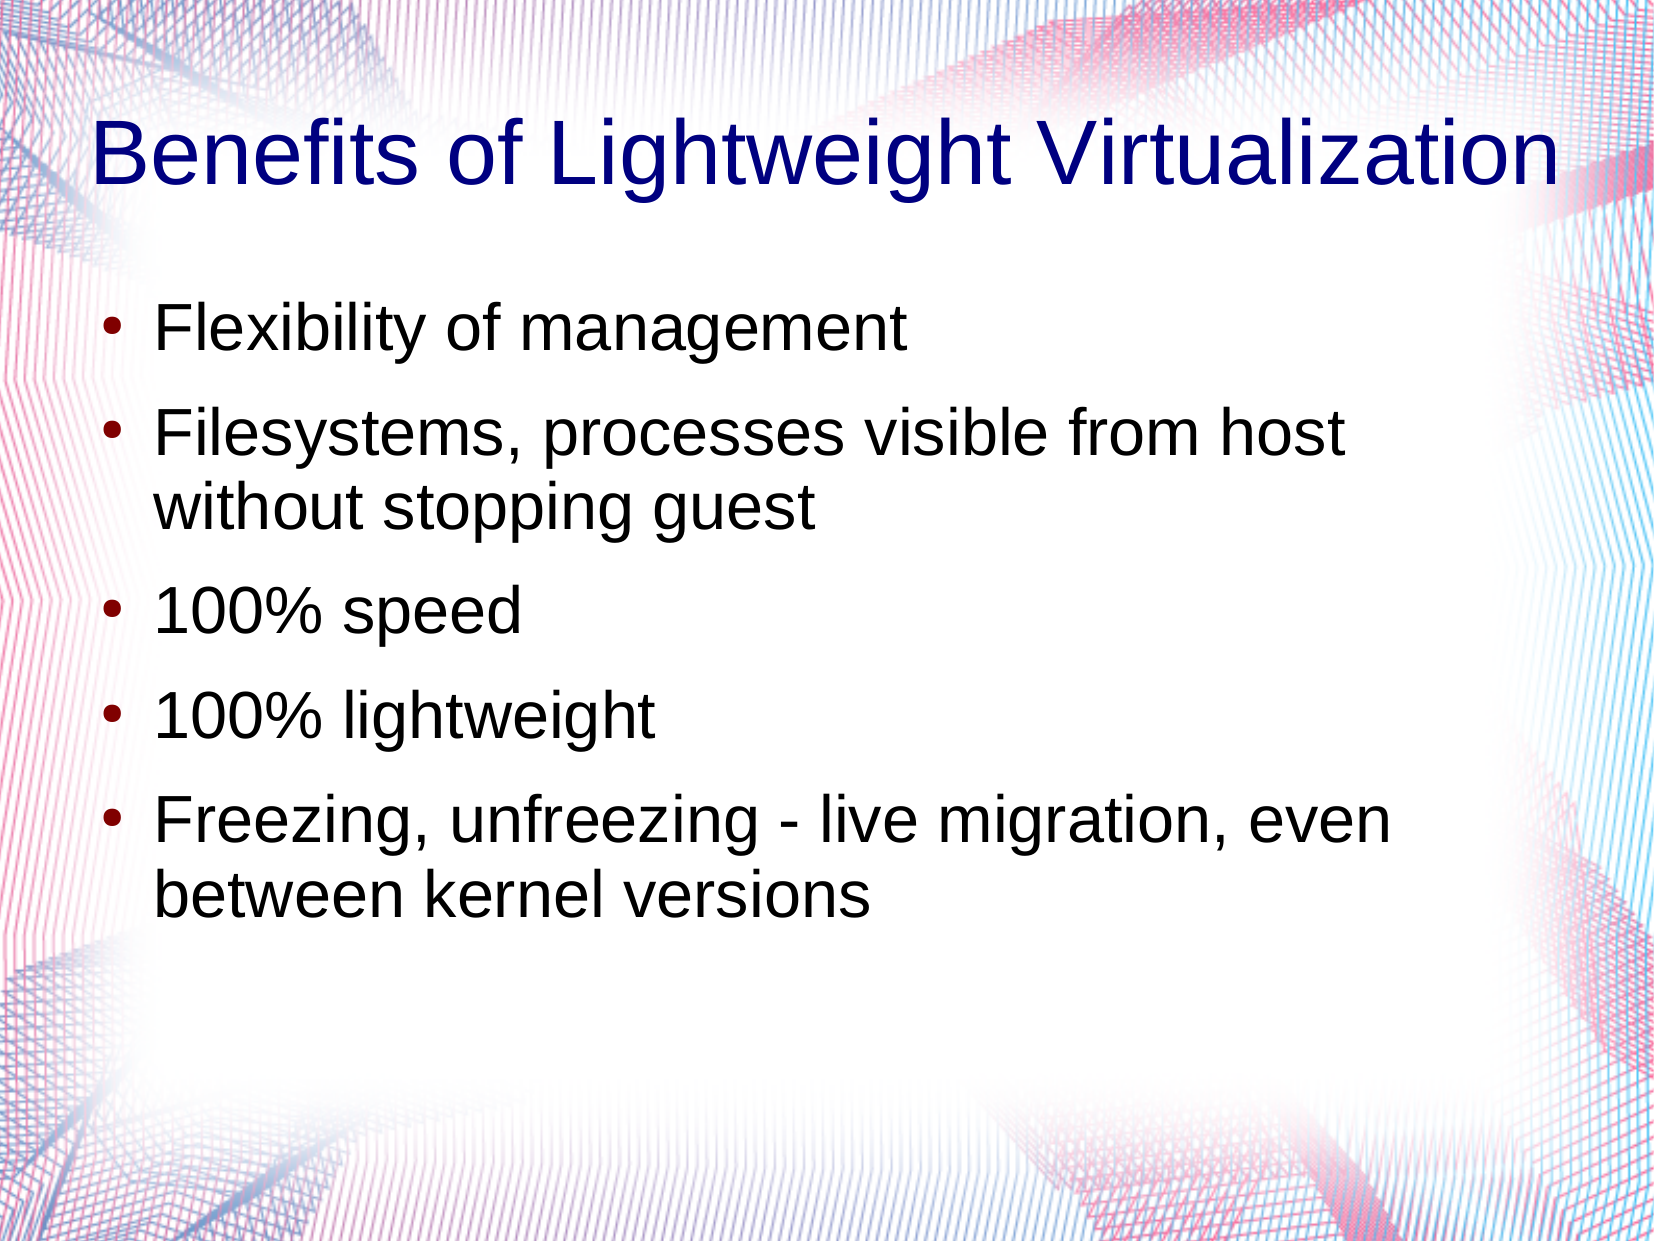

# Benefits of Lightweight Virtualization
Flexibility of management
Filesystems, processes visible from host without stopping guest
100% speed
100% lightweight
Freezing, unfreezing - live migration, even between kernel versions